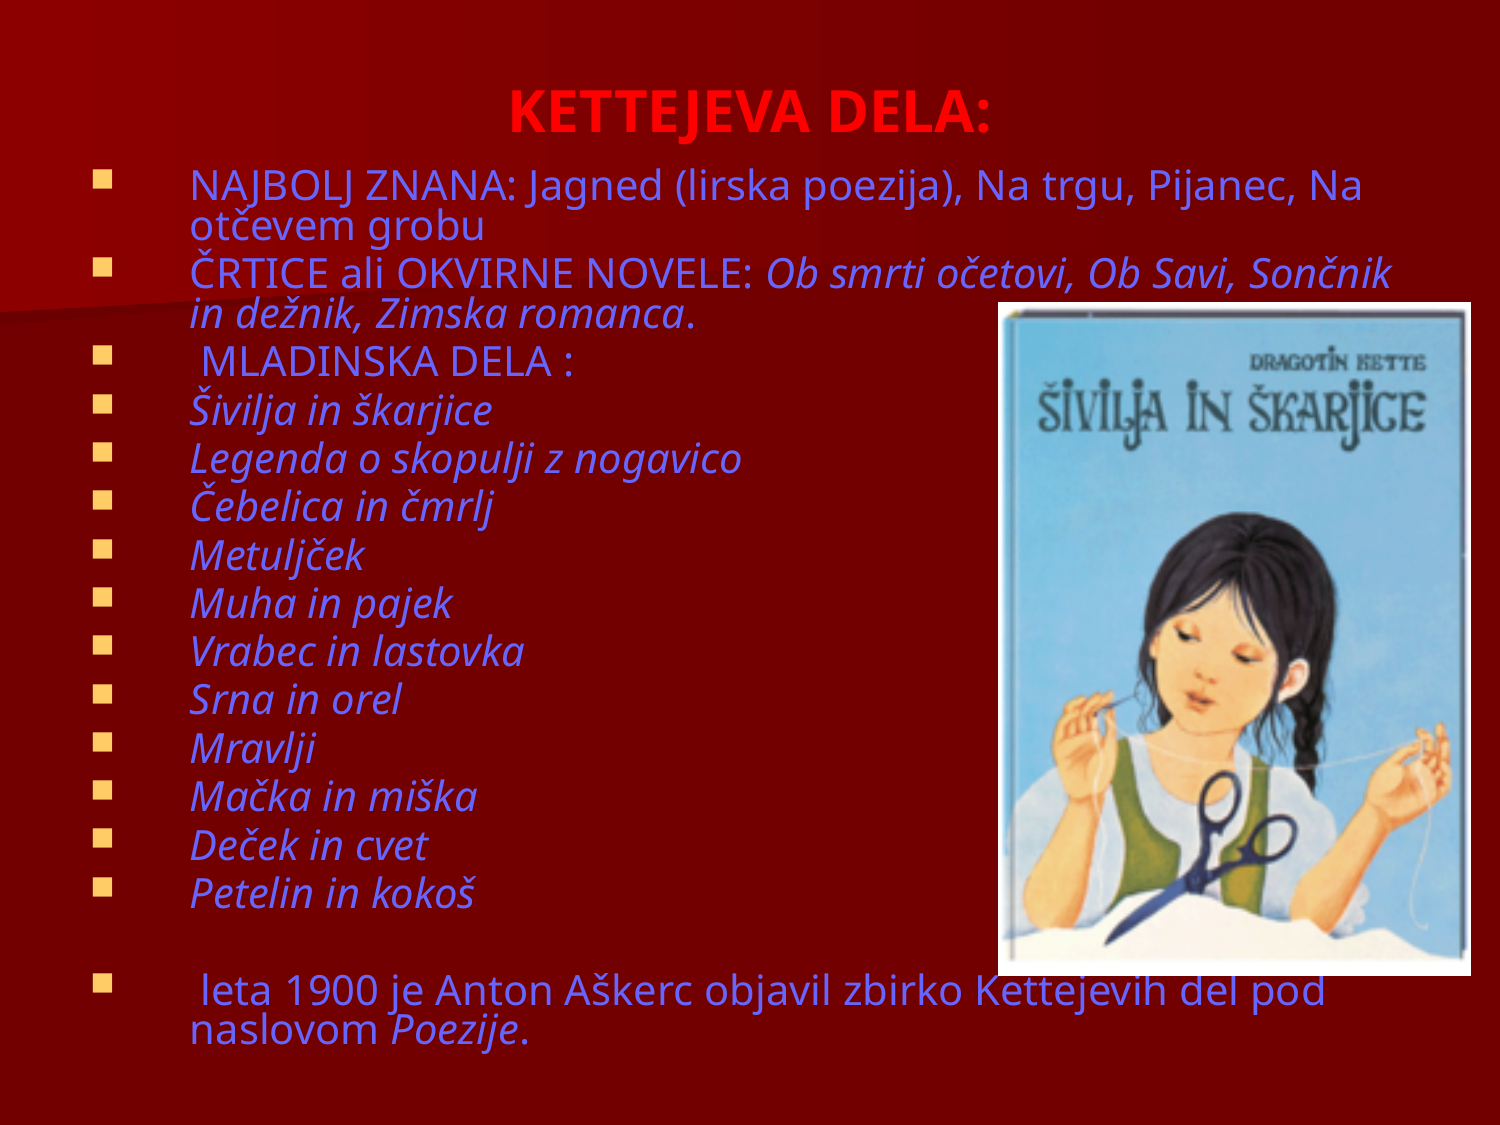

# KETTEJEVA DELA:
NAJBOLJ ZNANA: Jagned (lirska poezija), Na trgu, Pijanec, Na otčevem grobu
ČRTICE ali OKVIRNE NOVELE: Ob smrti očetovi, Ob Savi, Sončnik in dežnik, Zimska romanca.
 MLADINSKA DELA :
Šivilja in škarjice
Legenda o skopulji z nogavico
Čebelica in čmrlj
Metuljček
Muha in pajek
Vrabec in lastovka
Srna in orel
Mravlji
Mačka in miška
Deček in cvet
Petelin in kokoš
 leta 1900 je Anton Aškerc objavil zbirko Kettejevih del pod naslovom Poezije.